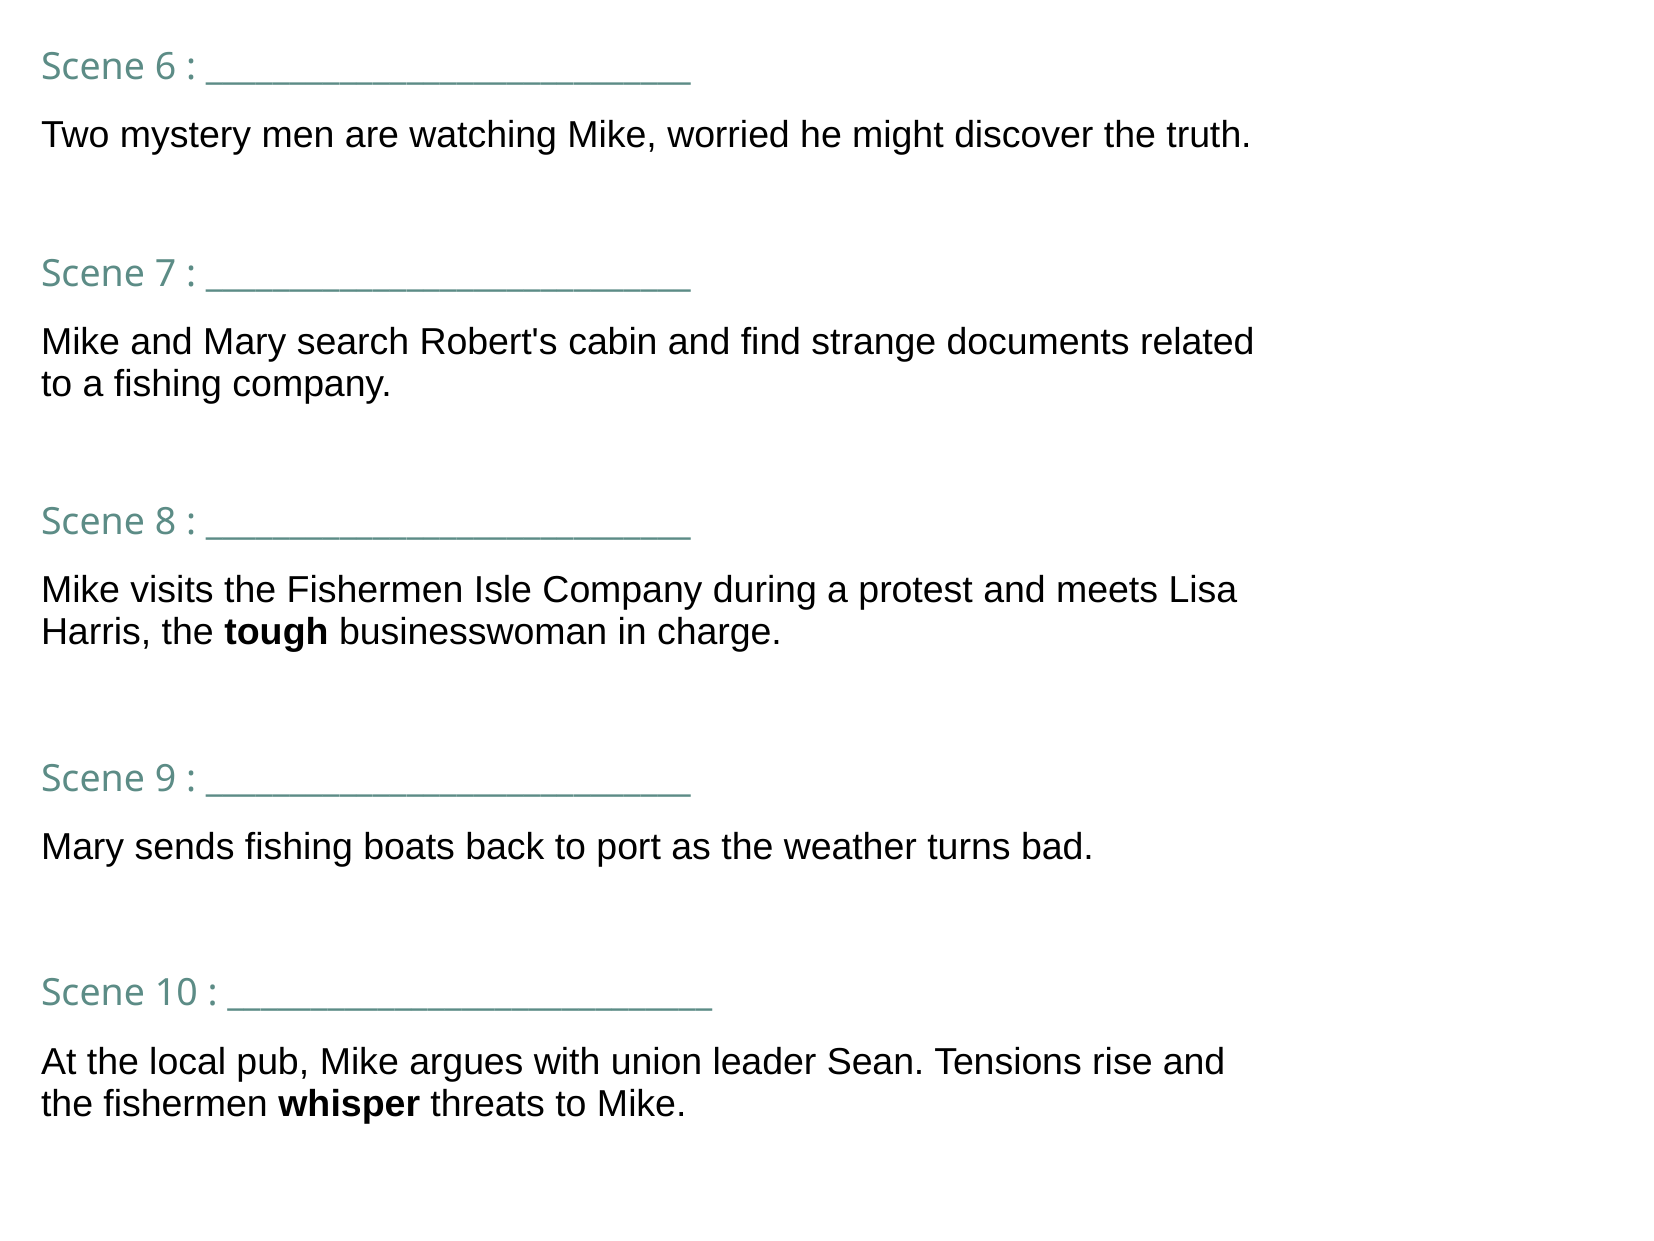

Scene 6 : _____________________________
Two mystery men are watching Mike, worried he might discover the truth.
Scene 7 : _____________________________
Mike and Mary search Robert's cabin and find strange documents related to a fishing company.
Scene 8 : _____________________________
Mike visits the Fishermen Isle Company during a protest and meets Lisa Harris, the tough businesswoman in charge.
Scene 9 : _____________________________
Mary sends fishing boats back to port as the weather turns bad.
Scene 10 : _____________________________
At the local pub, Mike argues with union leader Sean. Tensions rise and the fishermen whisper threats to Mike.